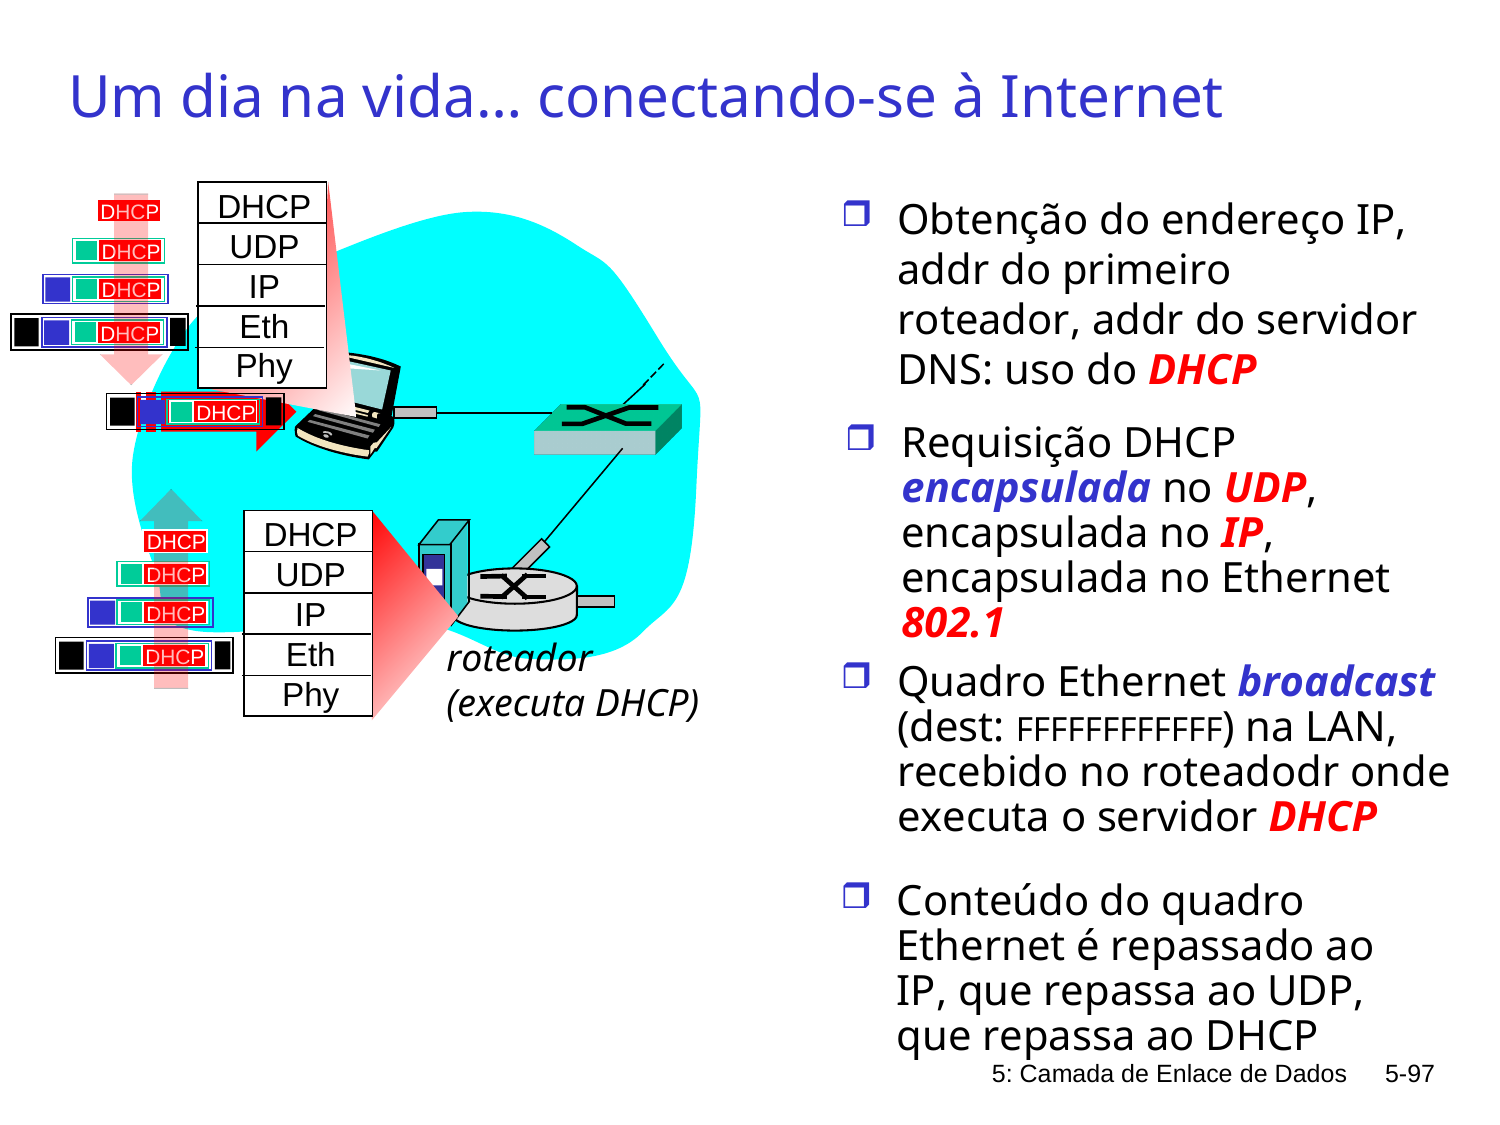

# Um dia na vida… conectando-se à Internet
DHCP
UDP
IP
Eth
Phy
Obtenção do endereço IP, addr do primeiro roteador, addr do servidor DNS: uso do DHCP
DHCP
DHCP
DHCP
DHCP
DHCP
Requisição DHCP encapsulada no UDP, encapsulada no IP, encapsulada no Ethernet 802.1
DHCP
DHCP
DHCP
DHCP
DHCP
UDP
IP
Eth
Phy
DHCP
roteador
(executa DHCP)
Quadro Ethernet broadcast (dest: FFFFFFFFFFFF) na LAN, recebido no roteadodr onde executa o servidor DHCP
Conteúdo do quadro Ethernet é repassado ao IP, que repassa ao UDP, que repassa ao DHCP
5: Camada de Enlace de Dados